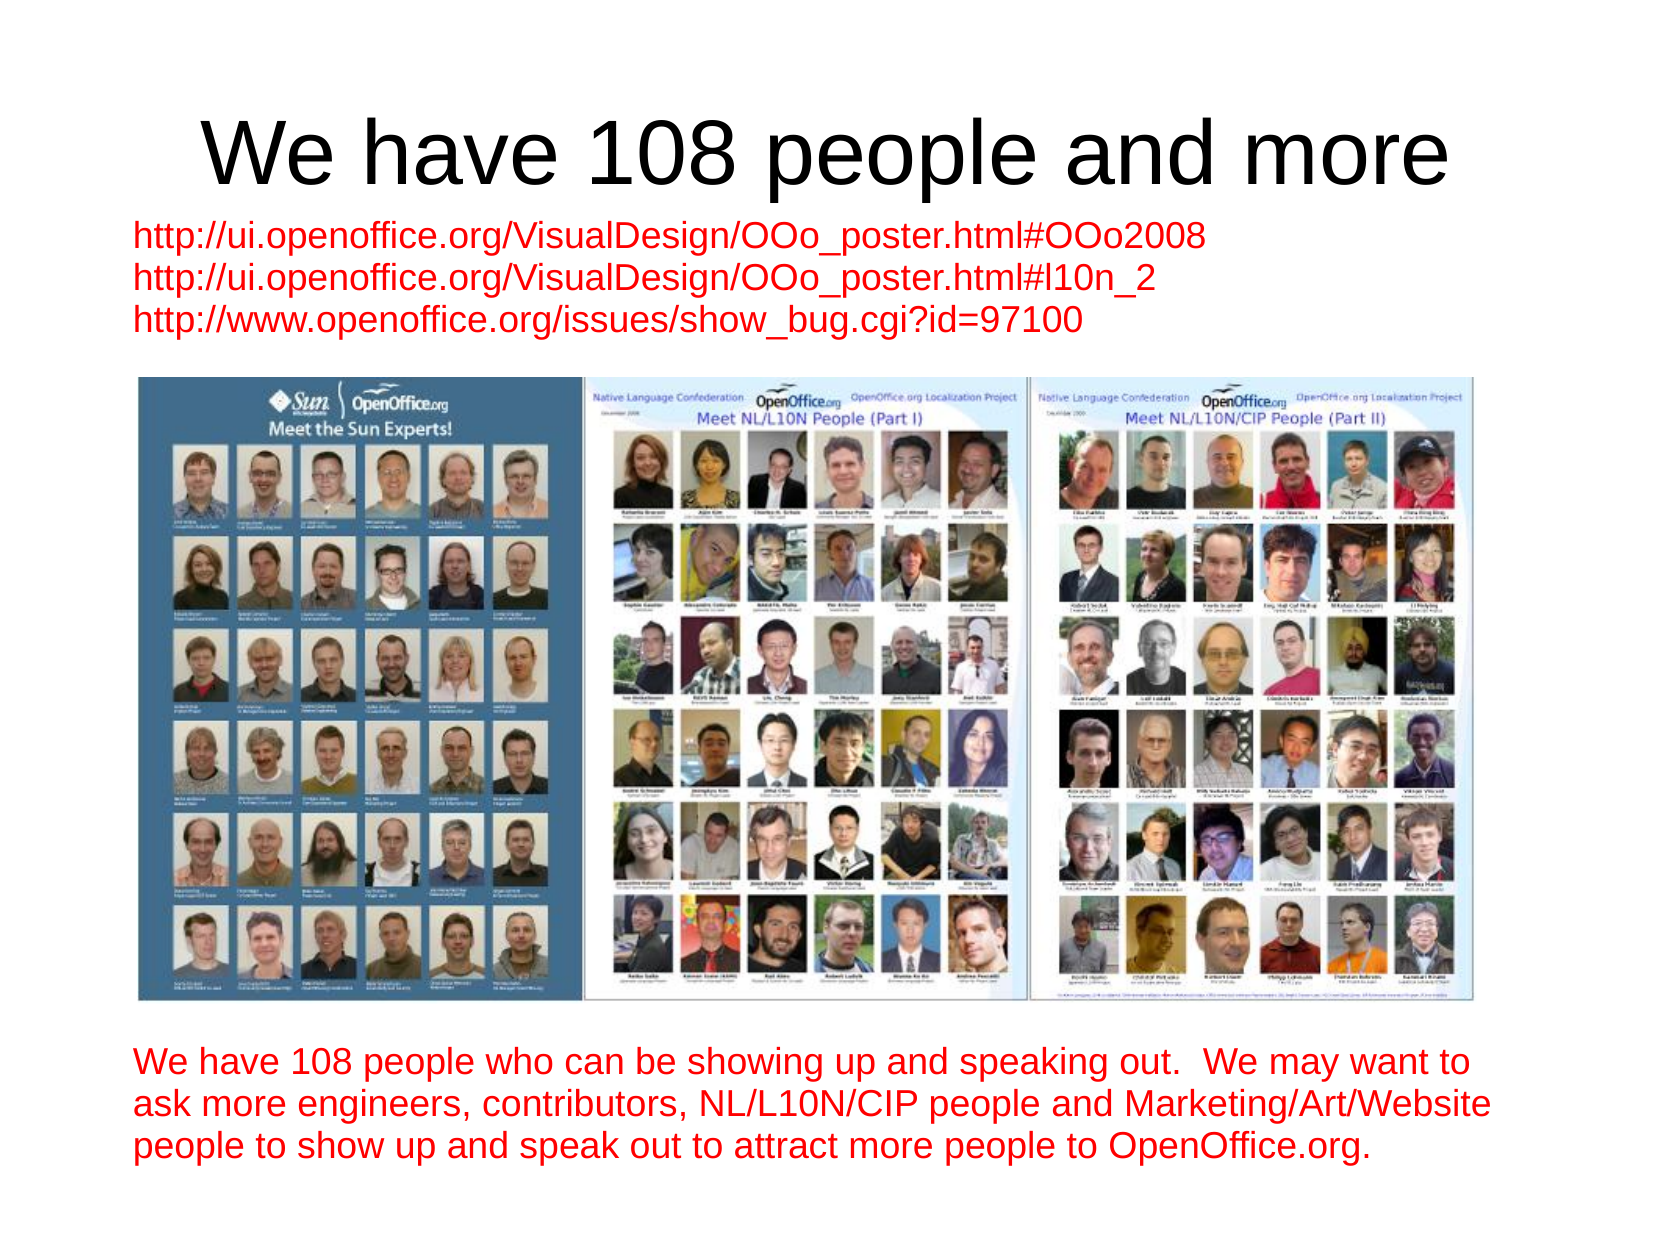

# We have 108 people and more
http://ui.openoffice.org/VisualDesign/OOo_poster.html#OOo2008
http://ui.openoffice.org/VisualDesign/OOo_poster.html#l10n_2
http://www.openoffice.org/issues/show_bug.cgi?id=97100
We have 108 people who can be showing up and speaking out. We may want to ask more engineers, contributors, NL/L10N/CIP people and Marketing/Art/Website people to show up and speak out to attract more people to OpenOffice.org.